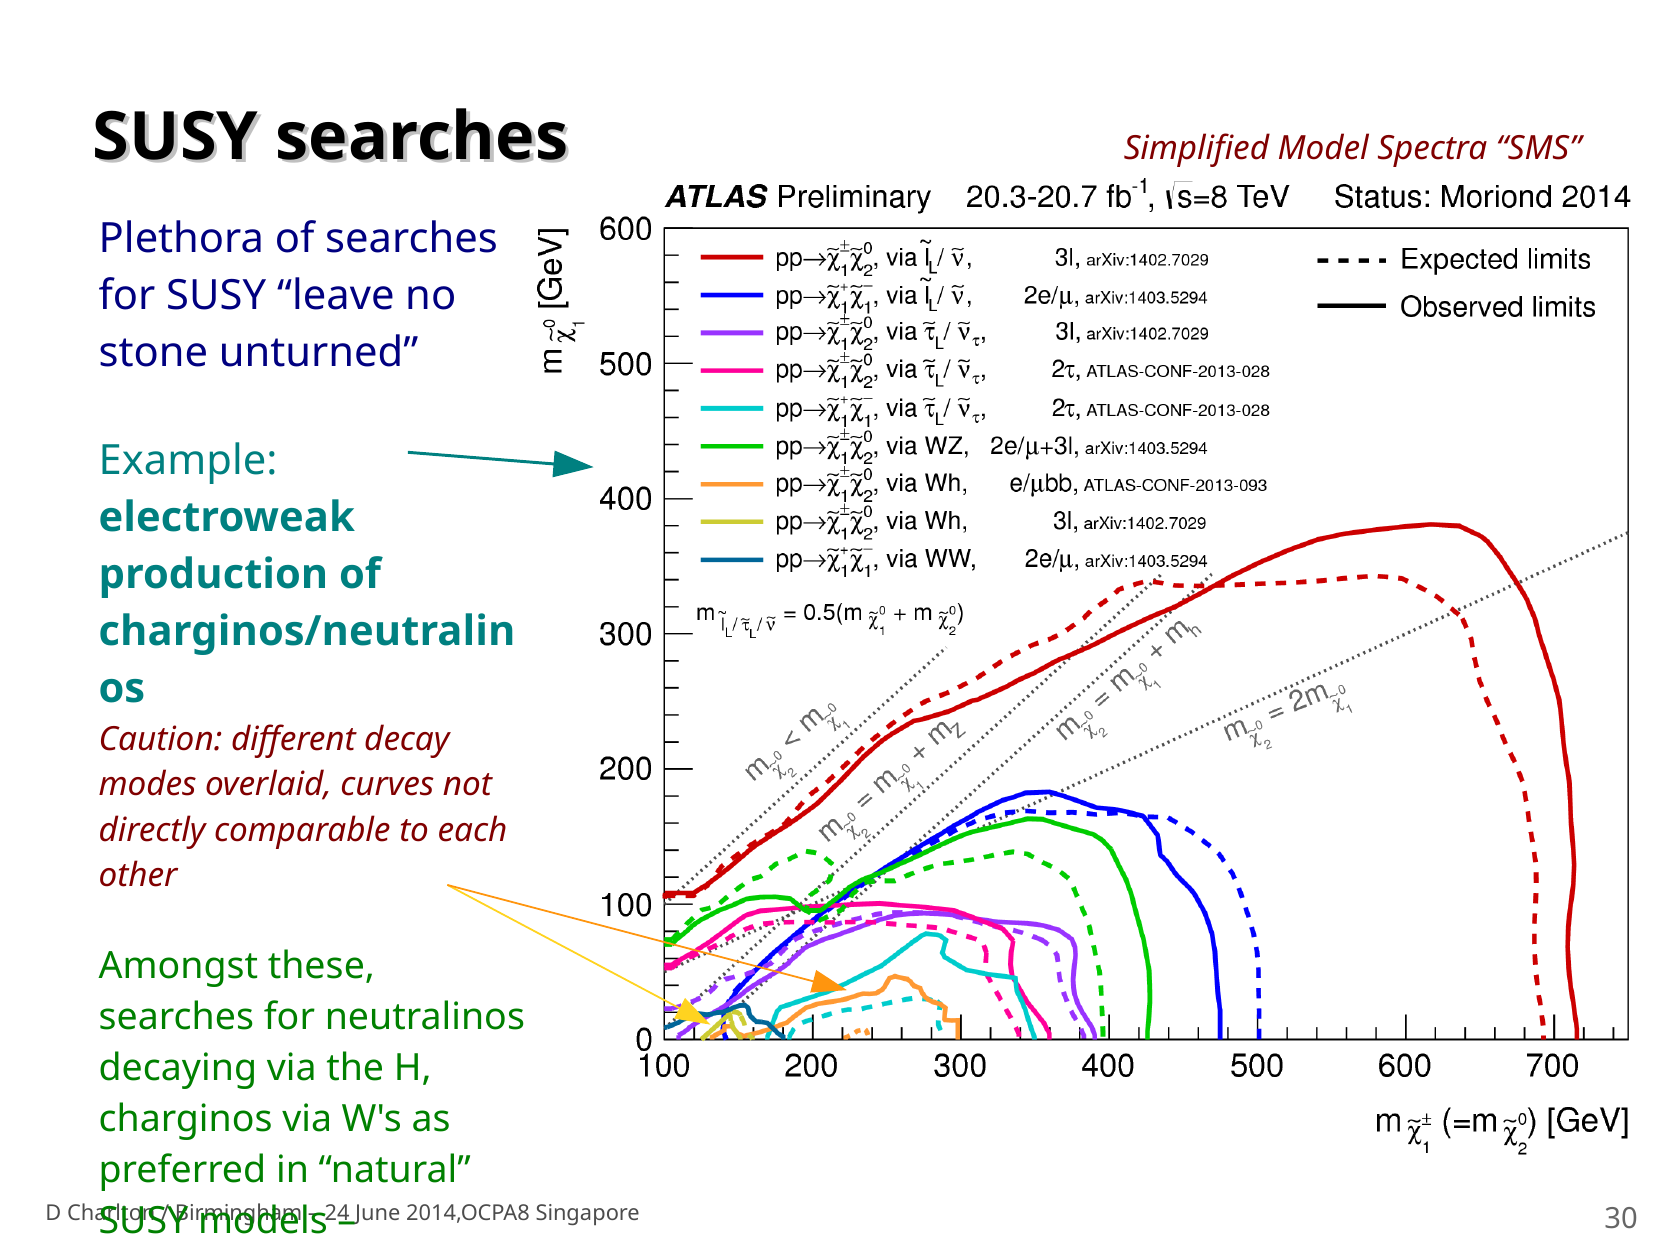

SUSY searches
Simplified Model Spectra “SMS”
Plethora of searches for SUSY “leave no stone unturned”
Example: electroweak production of charginos/neutralinos
Caution: different decay modes overlaid, curves not directly comparable to each other
Amongst these, searches for neutralinos decaying via the H, charginos via W's as preferred in “natural” SUSY models – challenging analyses!